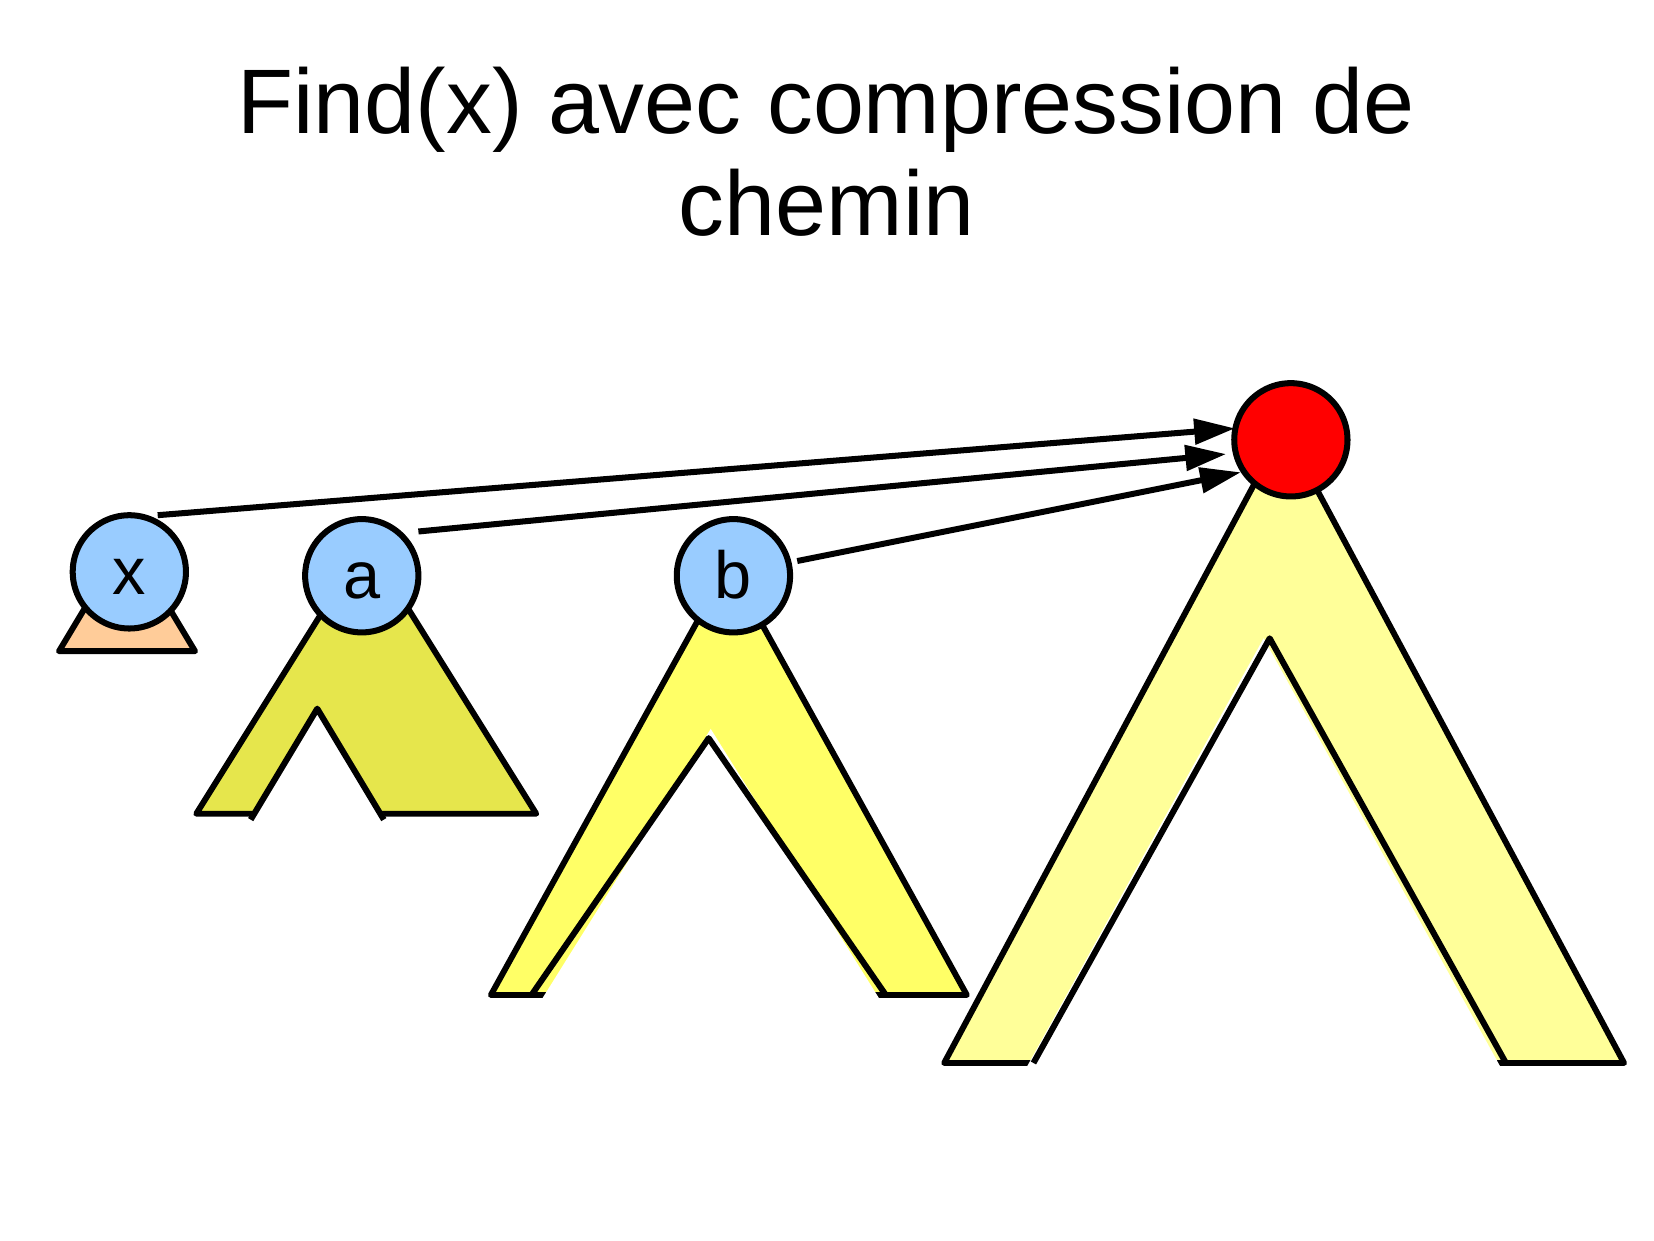

# Find(x) avec compression de chemin
x
a
b